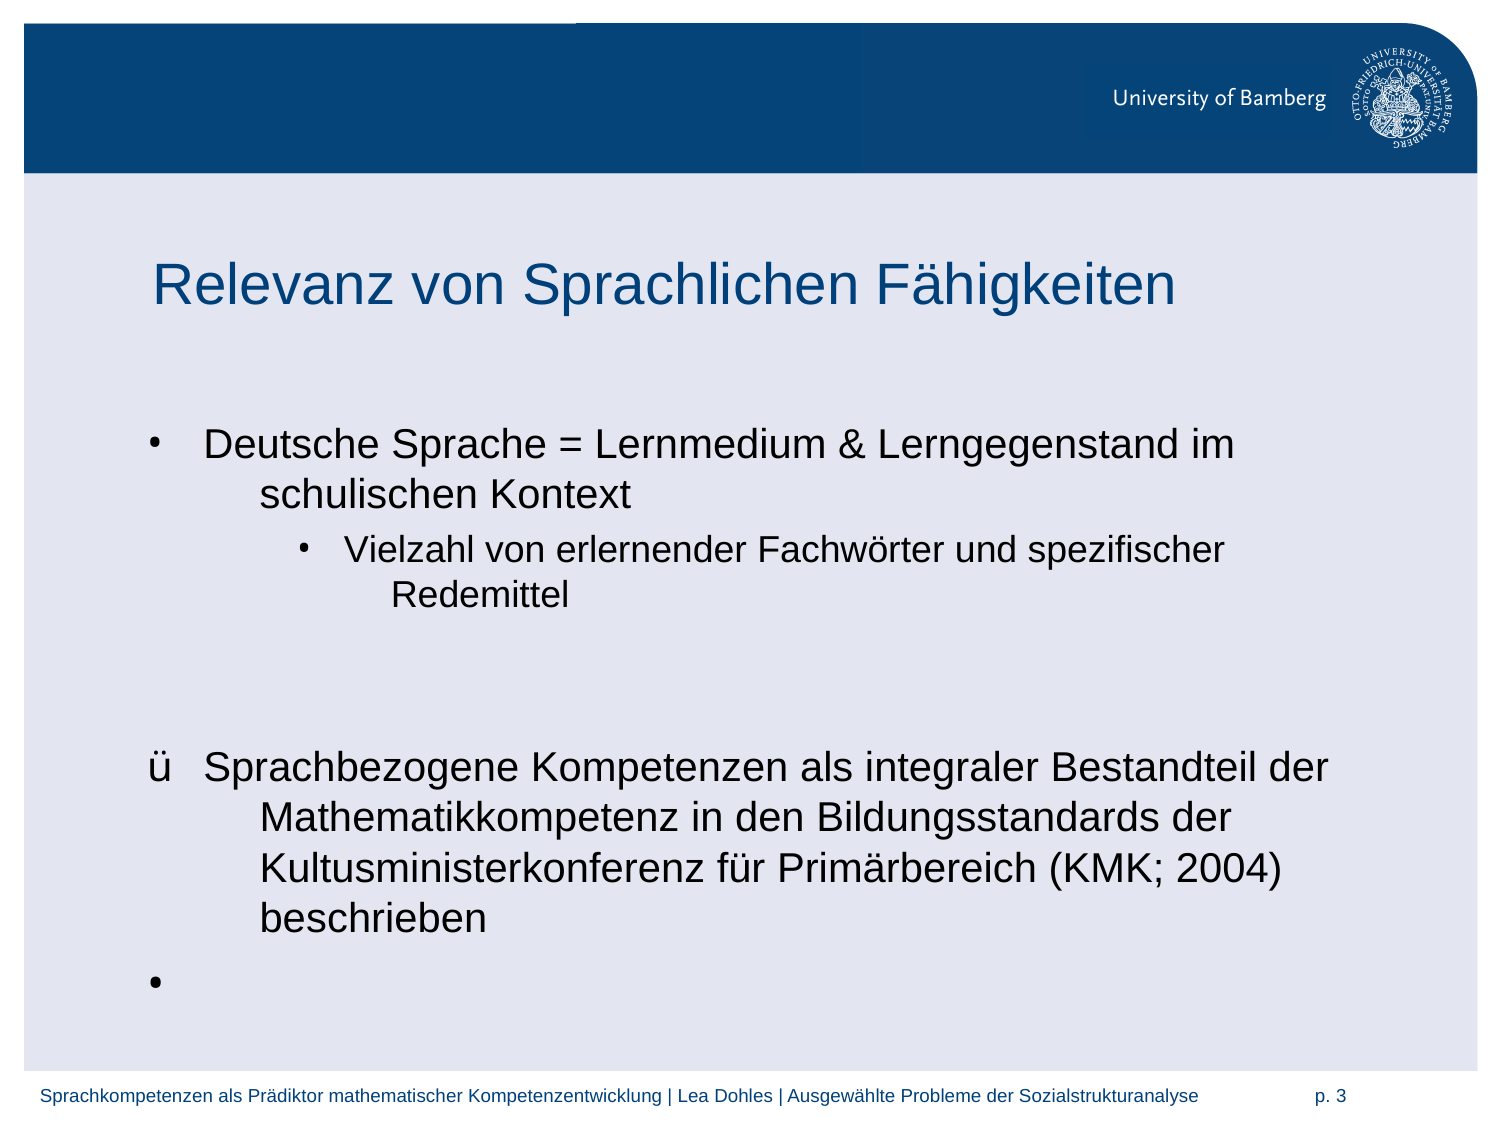

# Relevanz von Sprachlichen Fähigkeiten
Deutsche Sprache = Lernmedium & Lerngegenstand im schulischen Kontext
Vielzahl von erlernender Fachwörter und spezifischer Redemittel
Sprachbezogene Kompetenzen als integraler Bestandteil der Mathematikkompetenz in den Bildungsstandards der Kultusministerkonferenz für Primärbereich (KMK; 2004) beschrieben